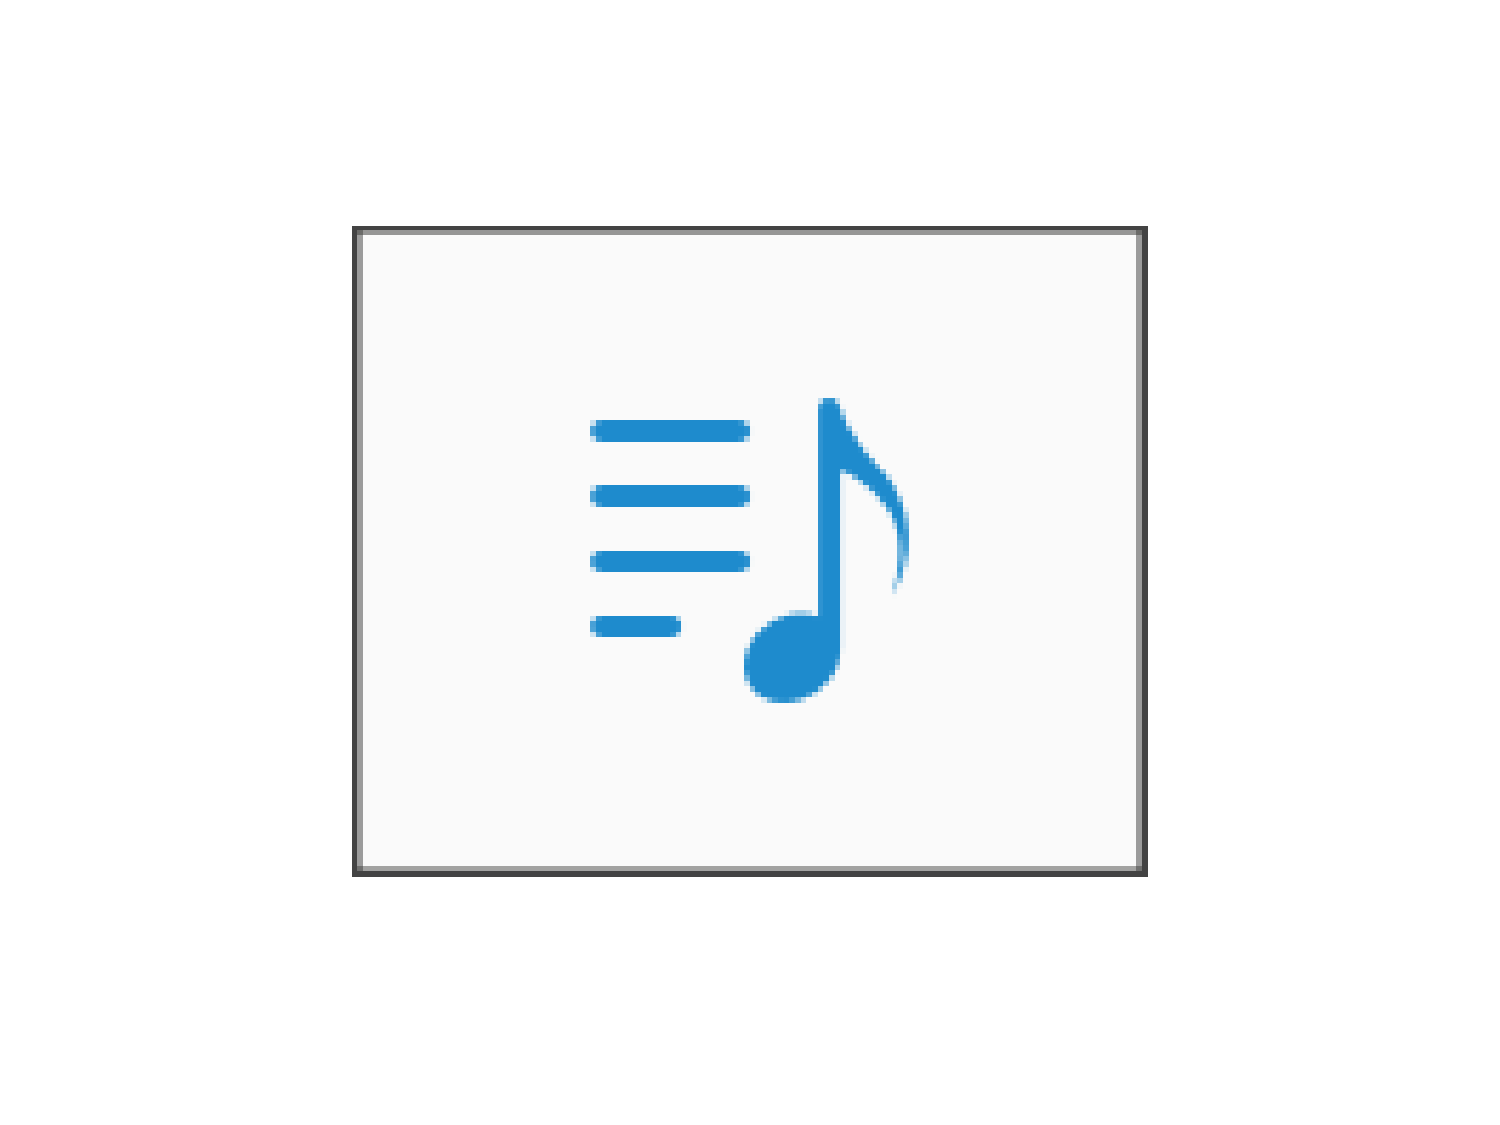

#
All multiple-planet systems discovered by Kepler as of 2/2/2011